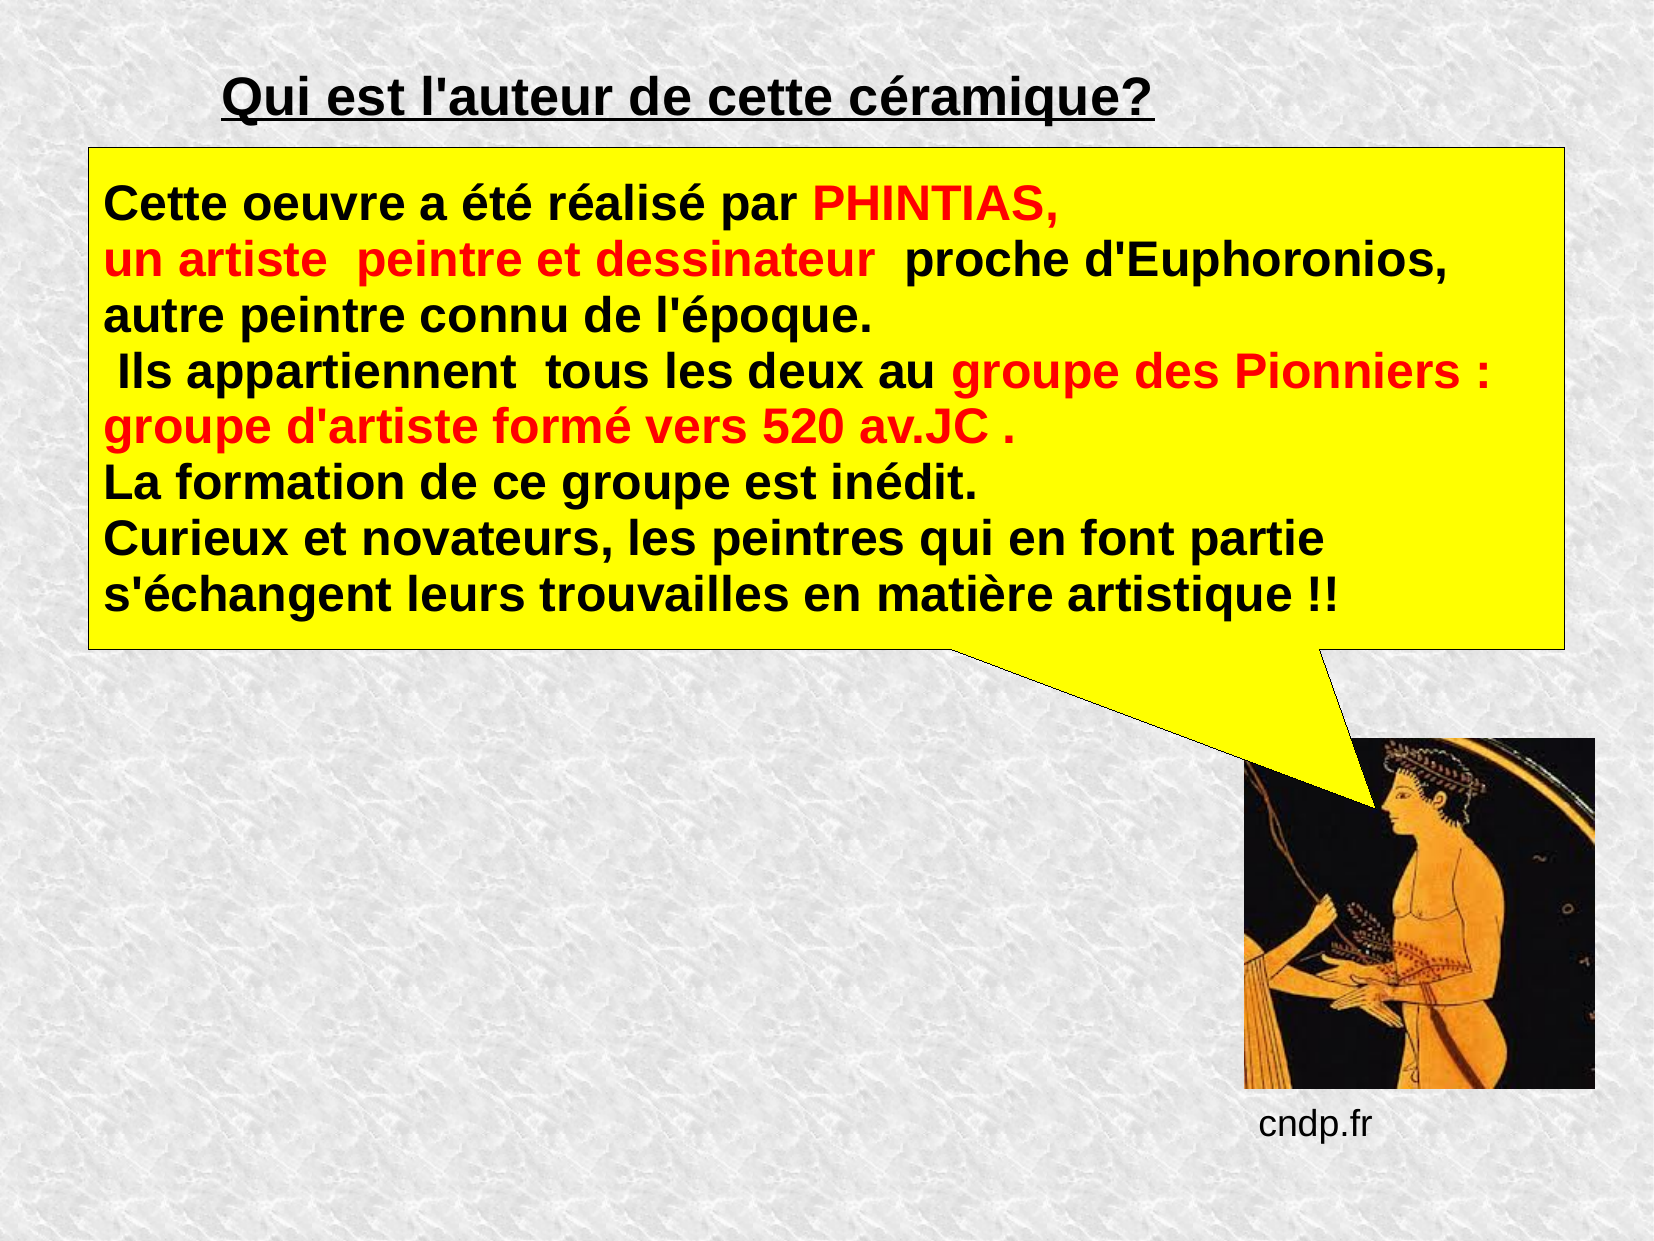

Qui est l'auteur de cette céramique?
Cette oeuvre a été réalisé par PHINTIAS,
un artiste peintre et dessinateur proche d'Euphoronios,
autre peintre connu de l'époque.
 Ils appartiennent tous les deux au groupe des Pionniers :
groupe d'artiste formé vers 520 av.JC .
La formation de ce groupe est inédit.
Curieux et novateurs, les peintres qui en font partie
s'échangent leurs trouvailles en matière artistique !!
cndp.fr